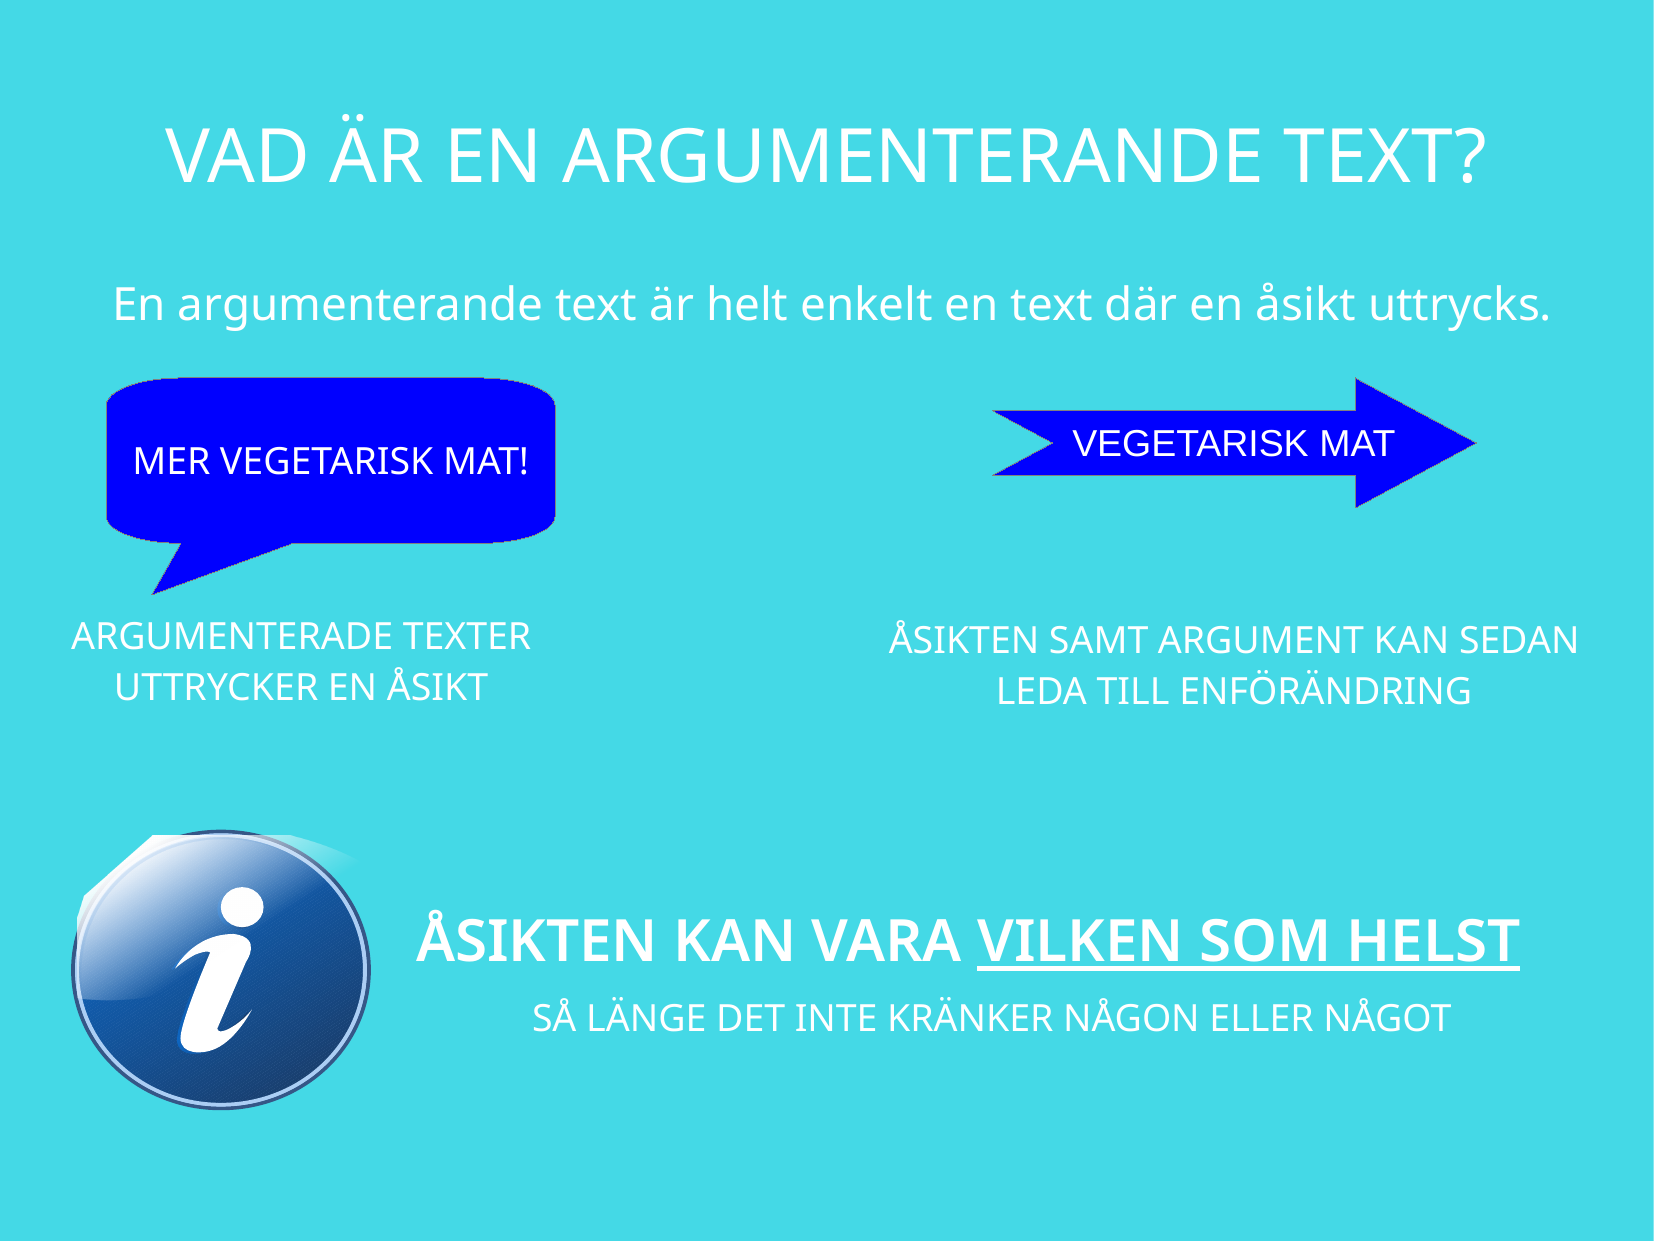

# VAD ÄR EN ARGUMENTERANDE TEXT?
En argumenterande text är helt enkelt en text där en åsikt uttrycks.
MER VEGETARISK MAT!
VEGETARISK MAT
ARGUMENTERADE TEXTER
UTTRYCKER EN ÅSIKT
ÅSIKTEN SAMT ARGUMENT KAN SEDAN LEDA TILL ENFÖRÄNDRING
ÅSIKTEN KAN VARA VILKEN SOM HELST
SÅ LÄNGE DET INTE KRÄNKER NÅGON ELLER NÅGOT